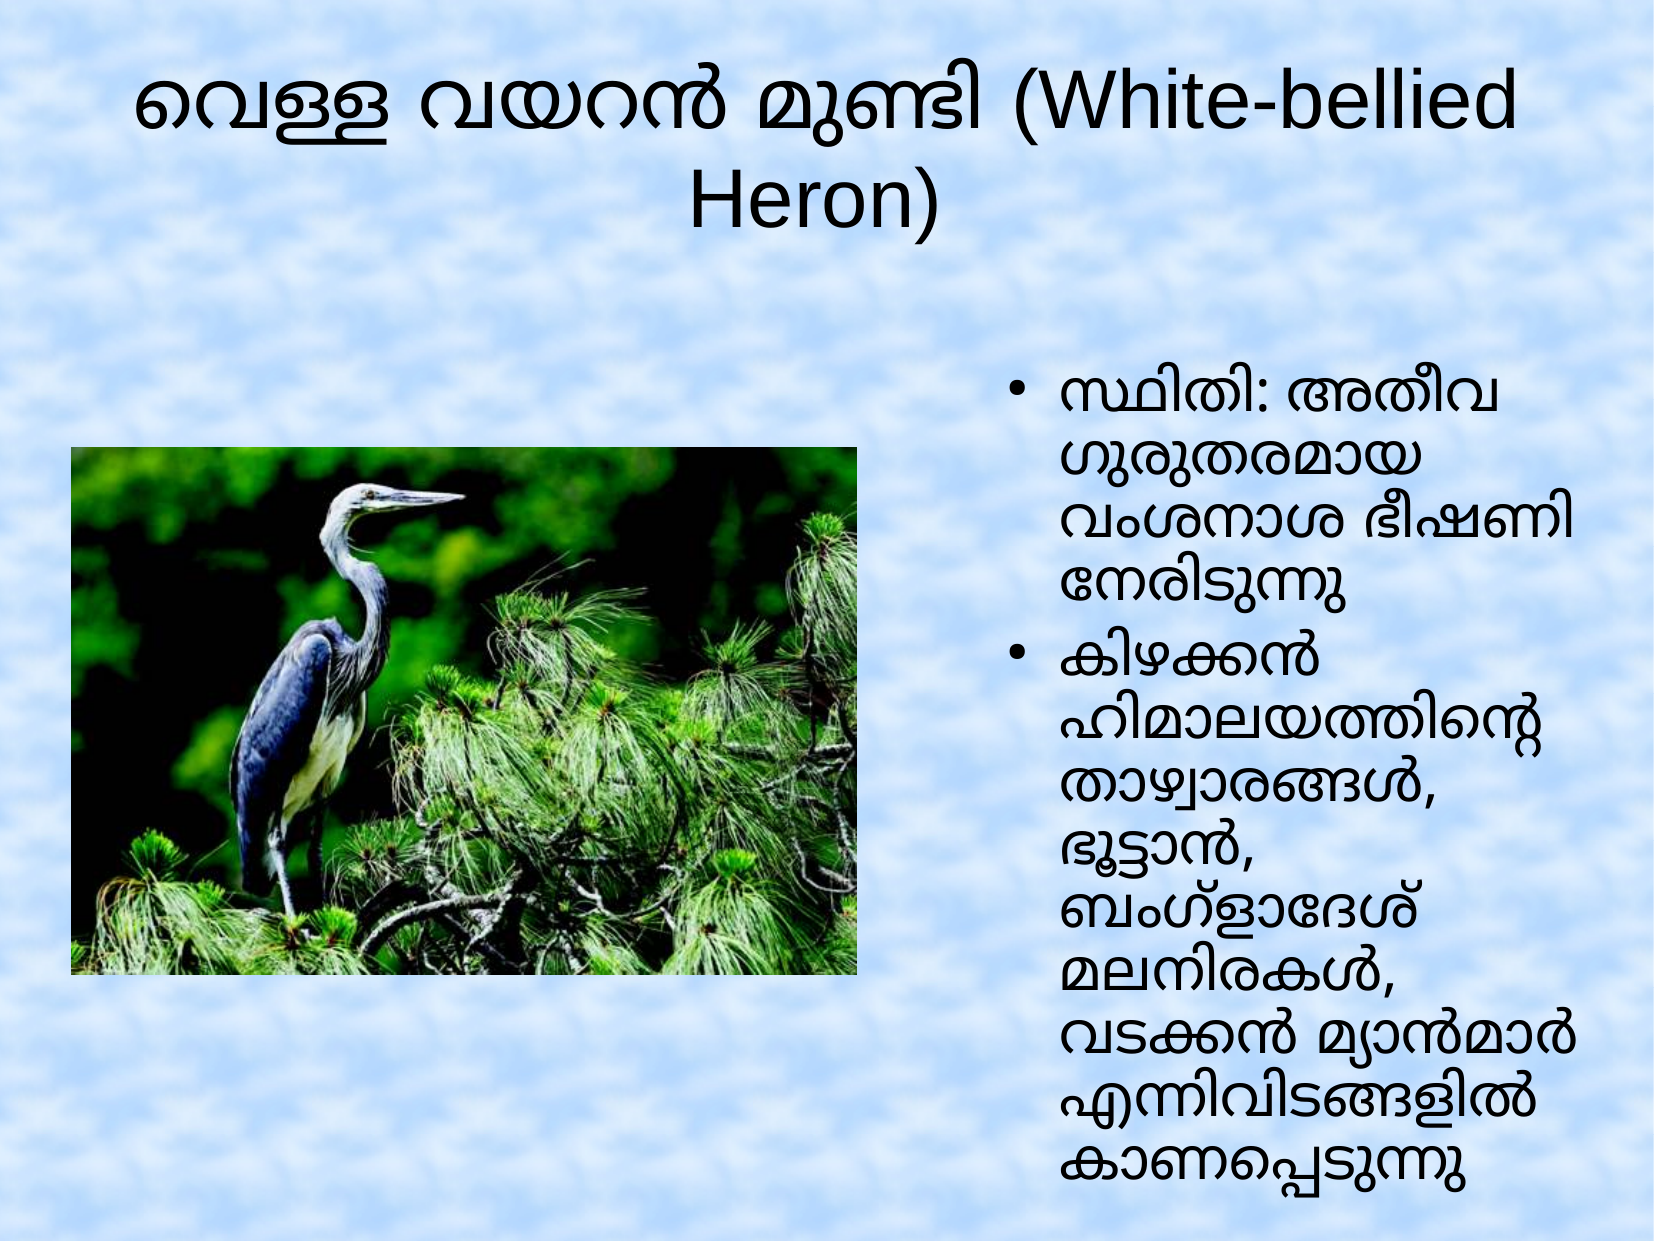

# വെള്ള വയറന്‍ മുണ്ടി (White-bellied Heron)
സ്ഥിതി: അതീവ ഗുരുതരമായ വംശനാശ ഭീഷണി നേരിടുന്നു
കിഴക്കന്‍ ഹിമാലയത്തിന്റെ താഴ്വാരങ്ങള്‍, ഭൂട്ടാന്‍, ബംഗ്ളാദേശ് മലനിരകള്‍, വടക്കന്‍ മ്യാന്‍മാര്‍ എന്നിവിടങ്ങളില്‍ കാണപ്പെടുന്നു